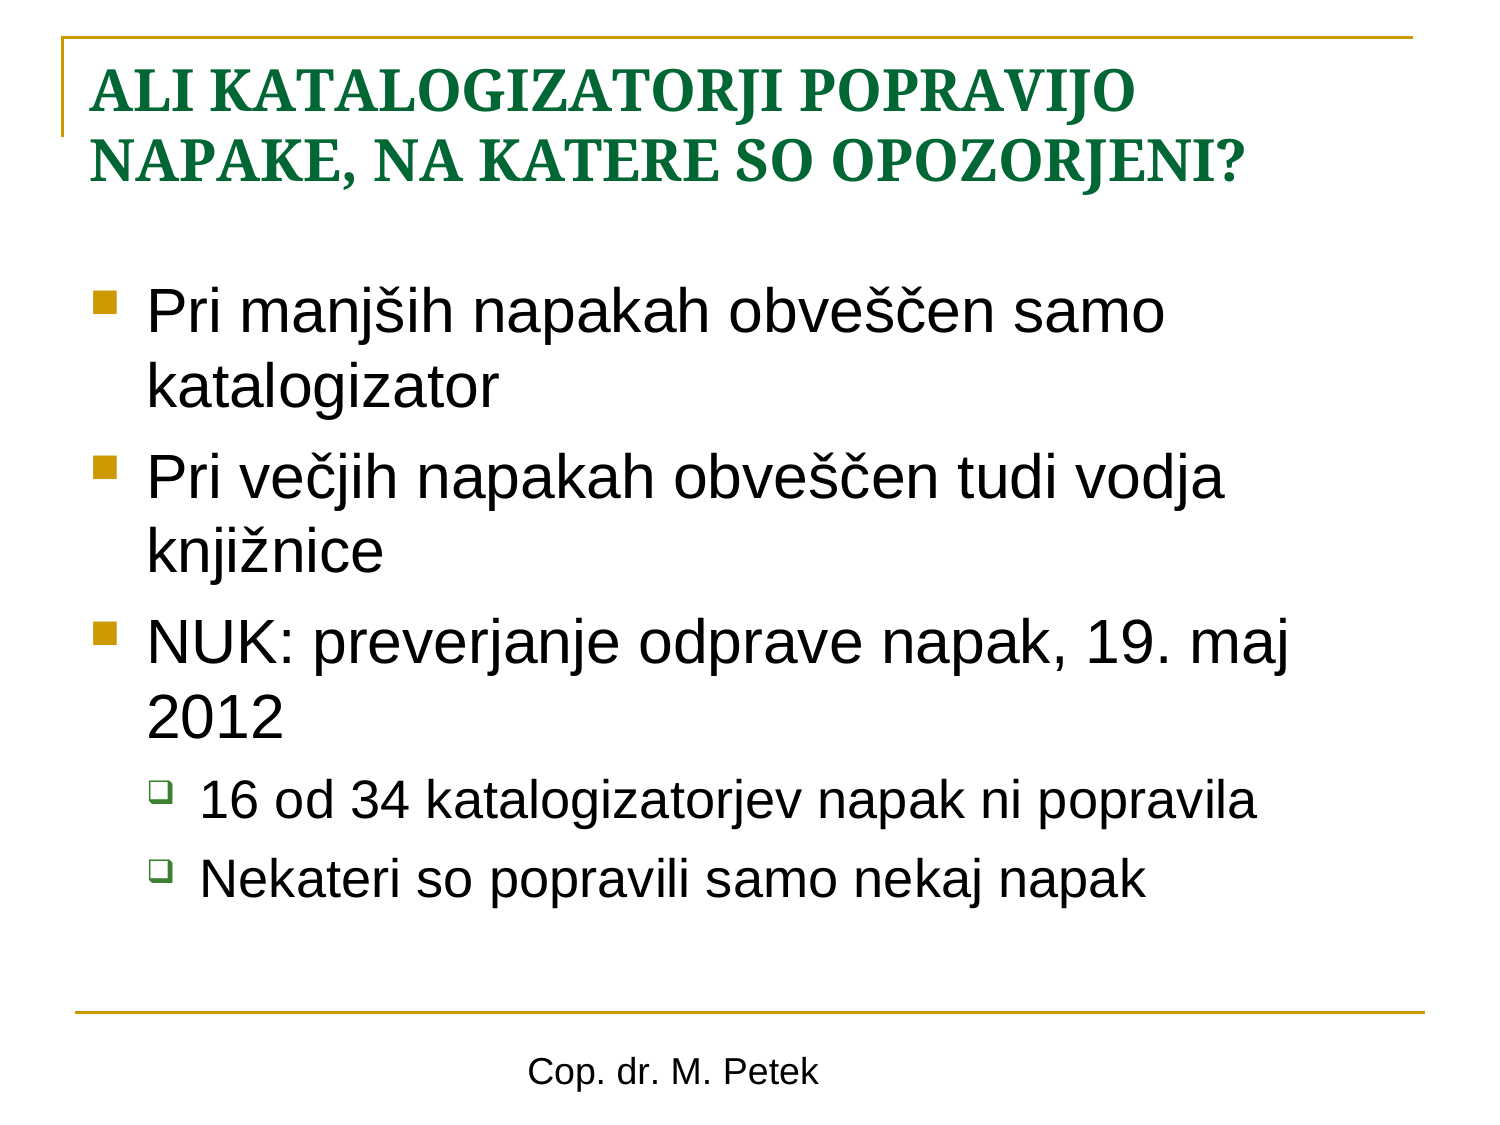

# ALI KATALOGIZATORJI POPRAVIJO NAPAKE, NA KATERE SO OPOZORJENI?
Pri manjših napakah obveščen samo katalogizator
Pri večjih napakah obveščen tudi vodja knjižnice
NUK: preverjanje odprave napak, 19. maj 2012
16 od 34 katalogizatorjev napak ni popravila
Nekateri so popravili samo nekaj napak
Cop. dr. M. Petek